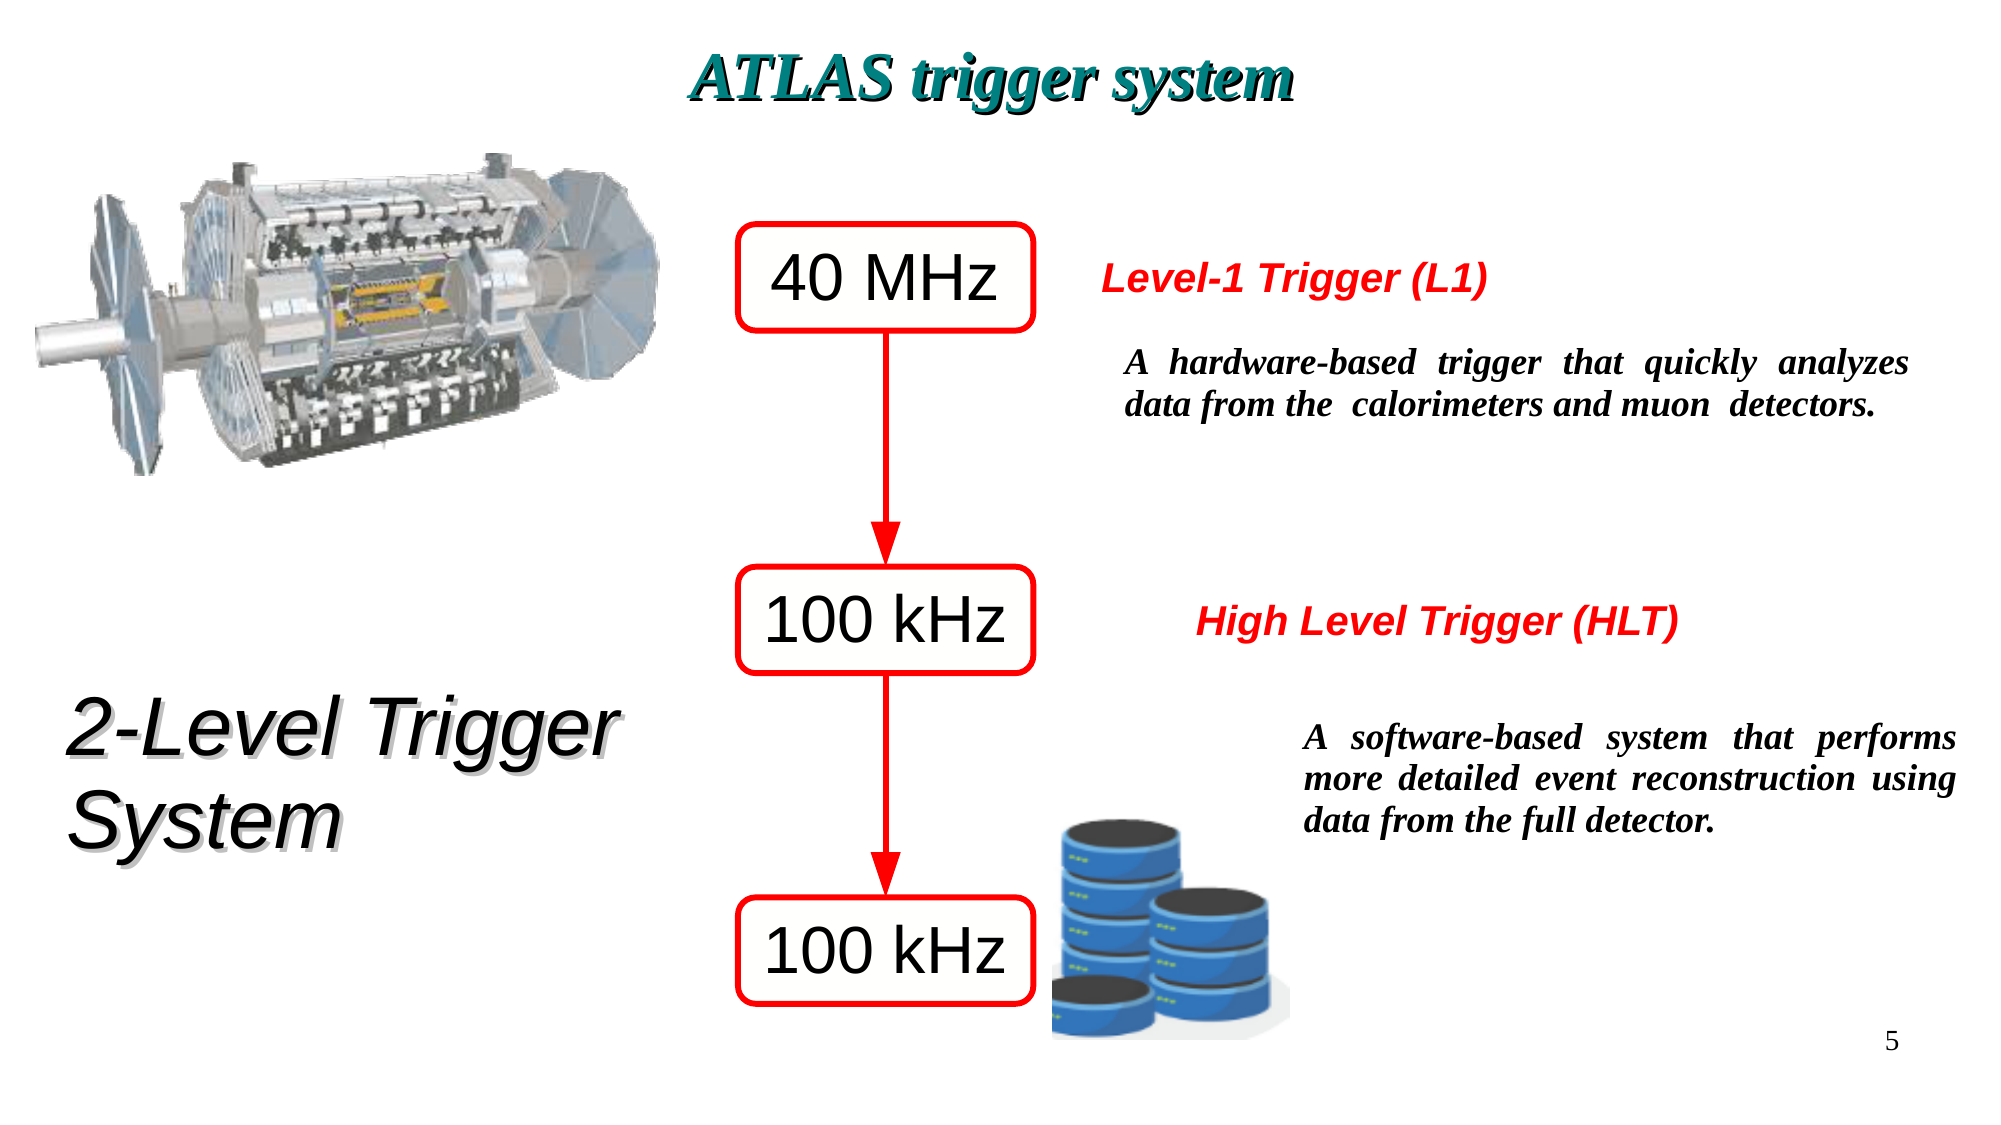

# ATLAS trigger system
40 MHz
Level-1 Trigger (L1)
A hardware-based trigger that quickly analyzes data from the calorimeters and muon detectors.
100 kHz
High Level Trigger (HLT)
2-Level Trigger
System
A software-based system that performs more detailed event reconstruction using data from the full detector.
100 kHz
5